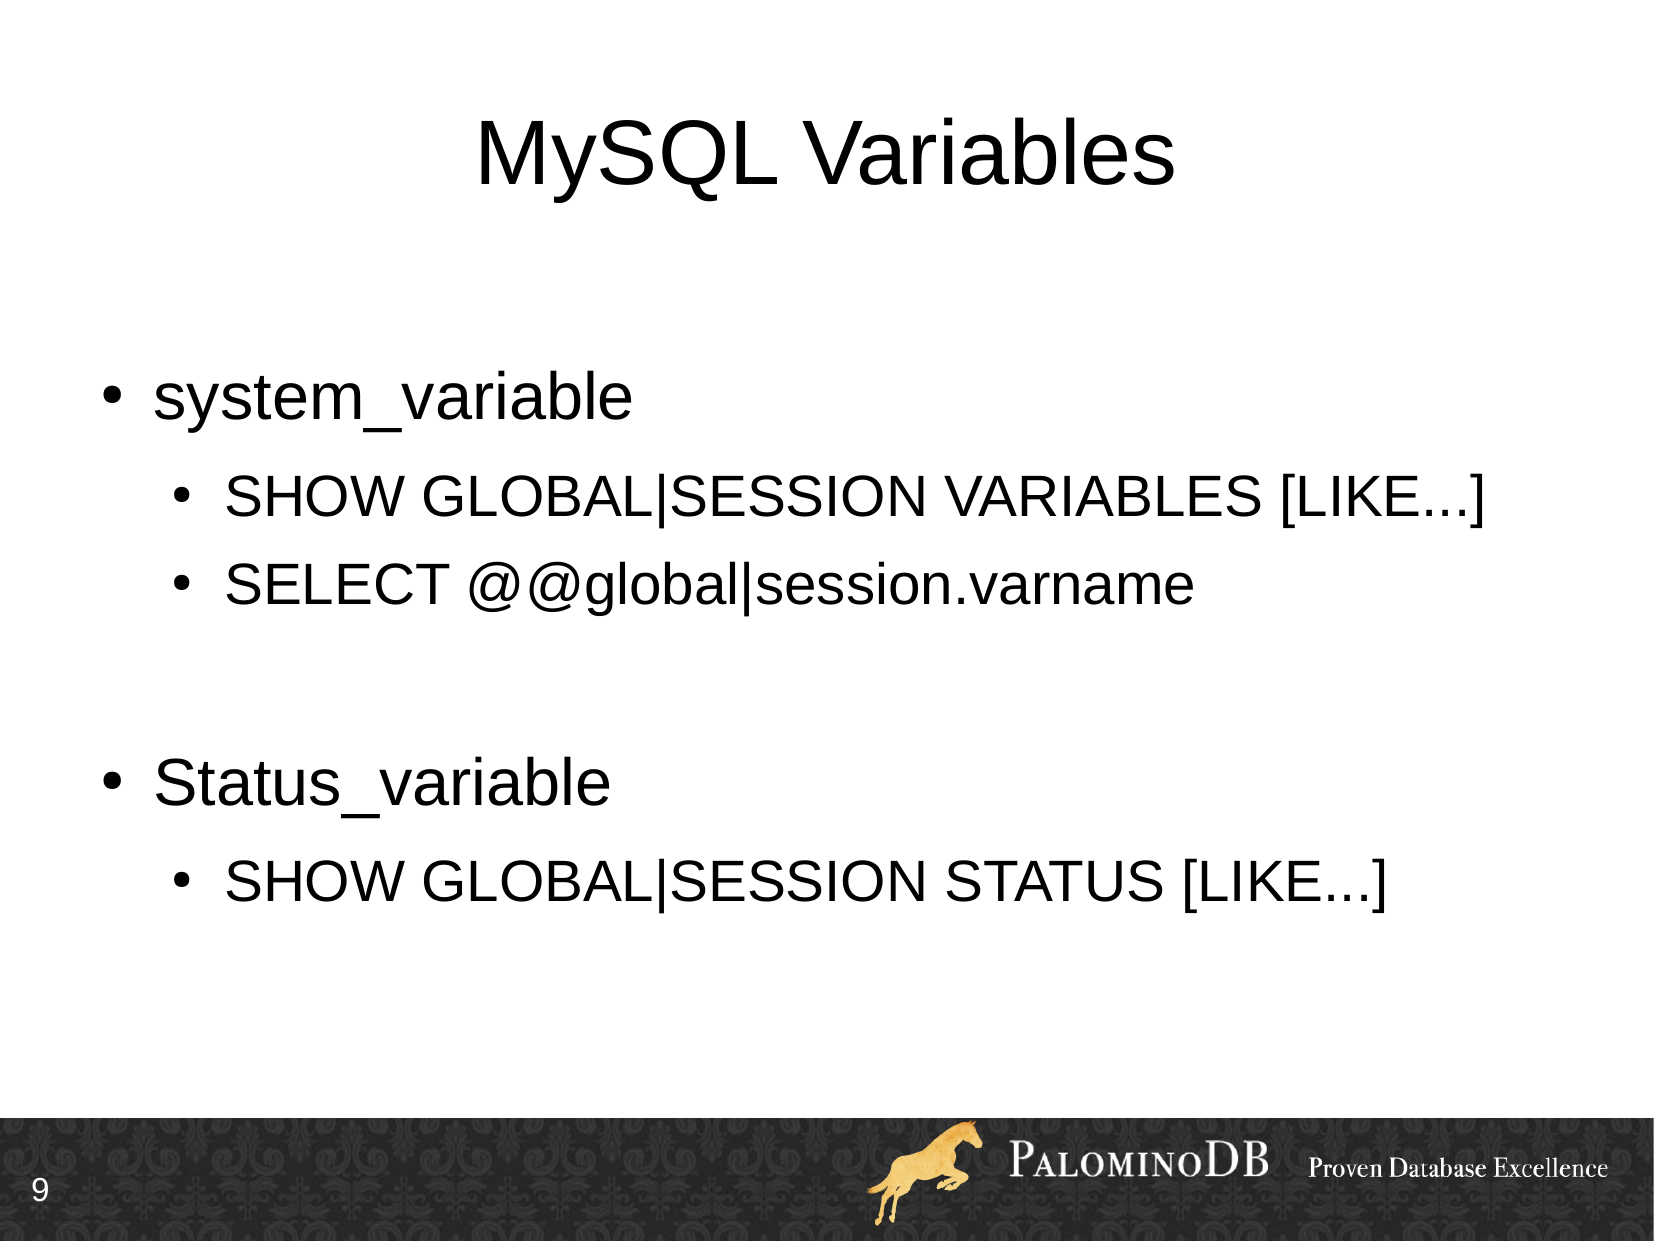

# MySQL Variables
system_variable
SHOW GLOBAL|SESSION VARIABLES [LIKE...]
SELECT @@global|session.varname
Status_variable
SHOW GLOBAL|SESSION STATUS [LIKE...]